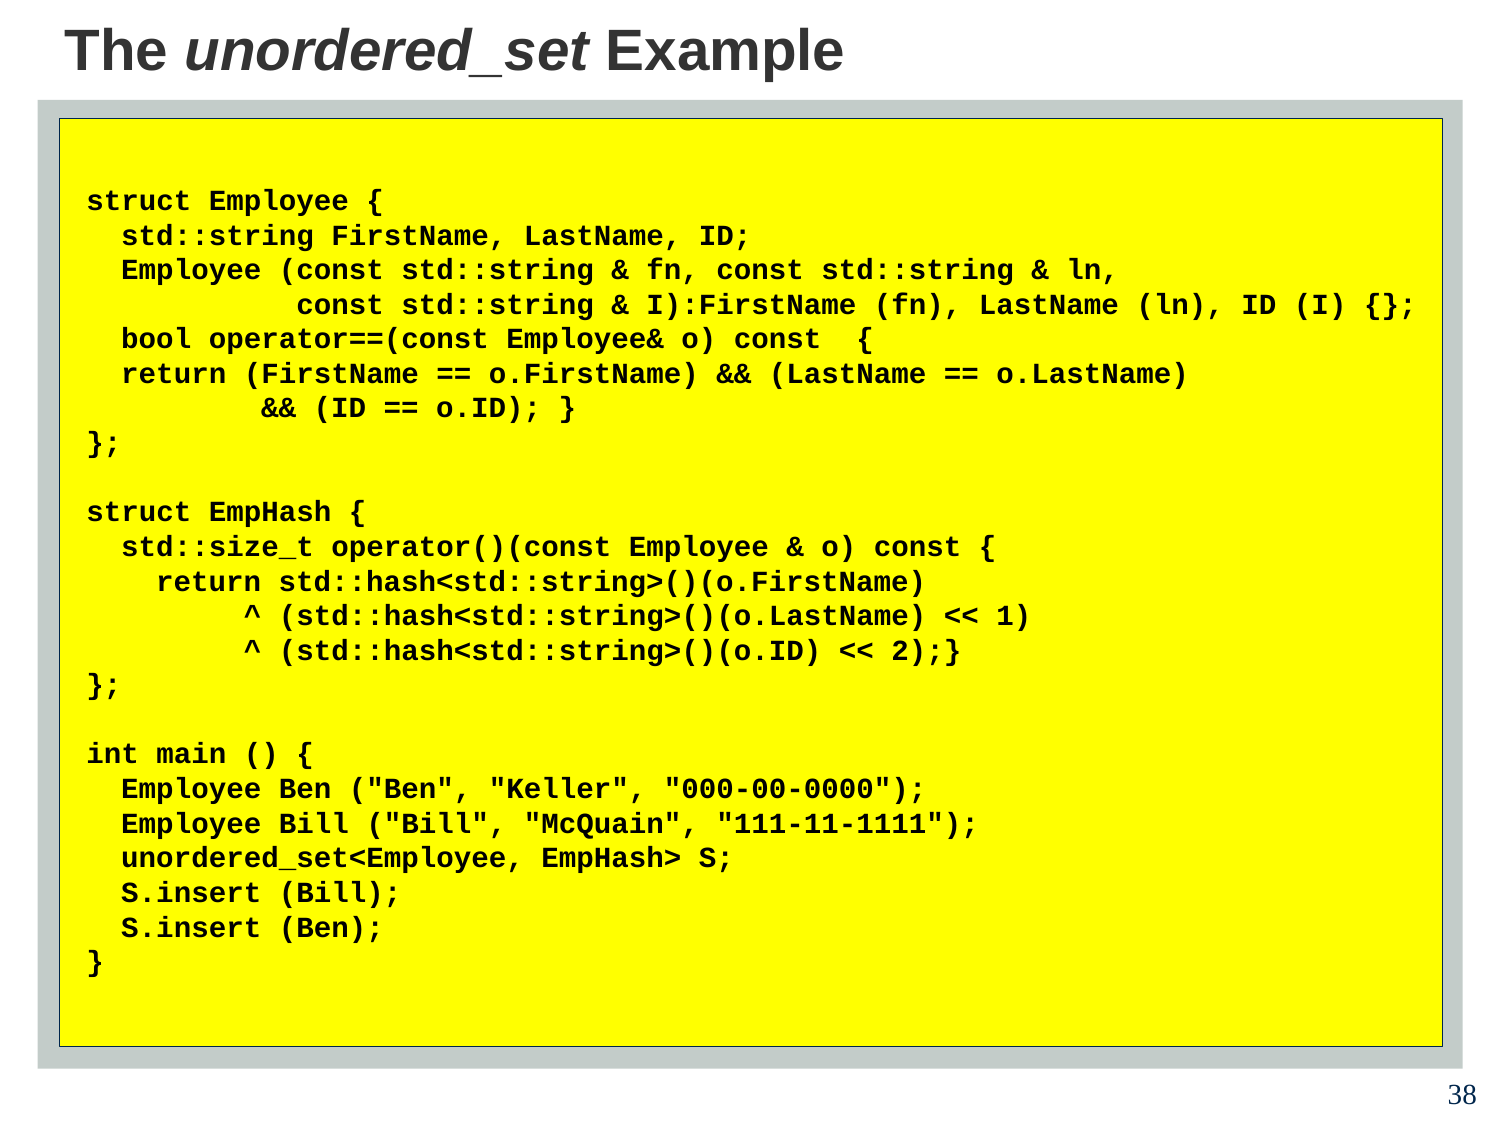

# The unordered_set Example
struct Employee {
 std::string FirstName, LastName, ID;
 Employee (const std::string & fn, const std::string & ln,
 const std::string & I):FirstName (fn), LastName (ln), ID (I) {};
 bool operator==(const Employee& o) const {
 return (FirstName == o.FirstName) && (LastName == o.LastName)
 && (ID == o.ID); }
};
struct EmpHash {
 std::size_t operator()(const Employee & o) const {
 return std::hash<std::string>()(o.FirstName)
 ^ (std::hash<std::string>()(o.LastName) << 1)
 ^ (std::hash<std::string>()(o.ID) << 2);}
};
int main () {
 Employee Ben ("Ben", "Keller", "000-00-0000");
 Employee Bill ("Bill", "McQuain", "111-11-1111");
 unordered_set<Employee, EmpHash> S;
 S.insert (Bill);
 S.insert (Ben);
}